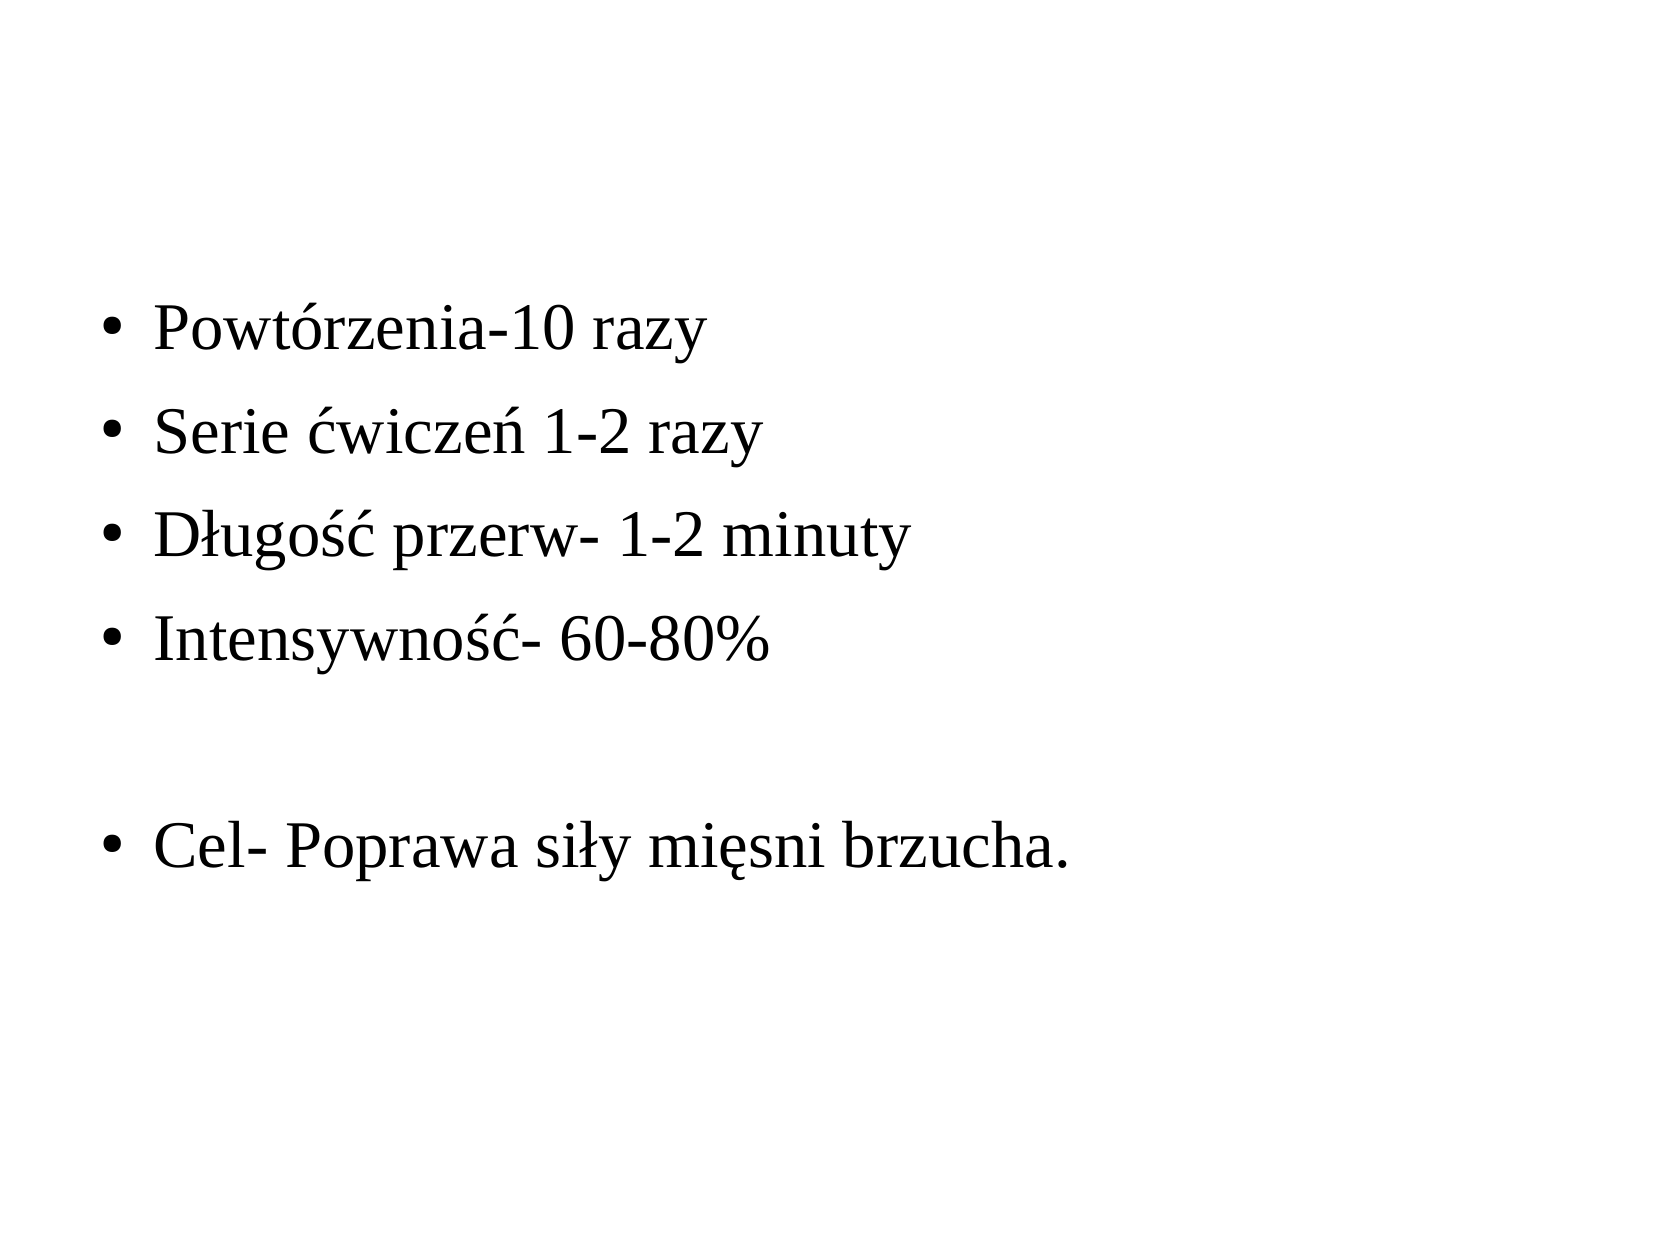

#
Powtórzenia-10 razy
Serie ćwiczeń 1-2 razy
Długość przerw- 1-2 minuty
Intensywność- 60-80%
Cel- Poprawa siły mięsni brzucha.